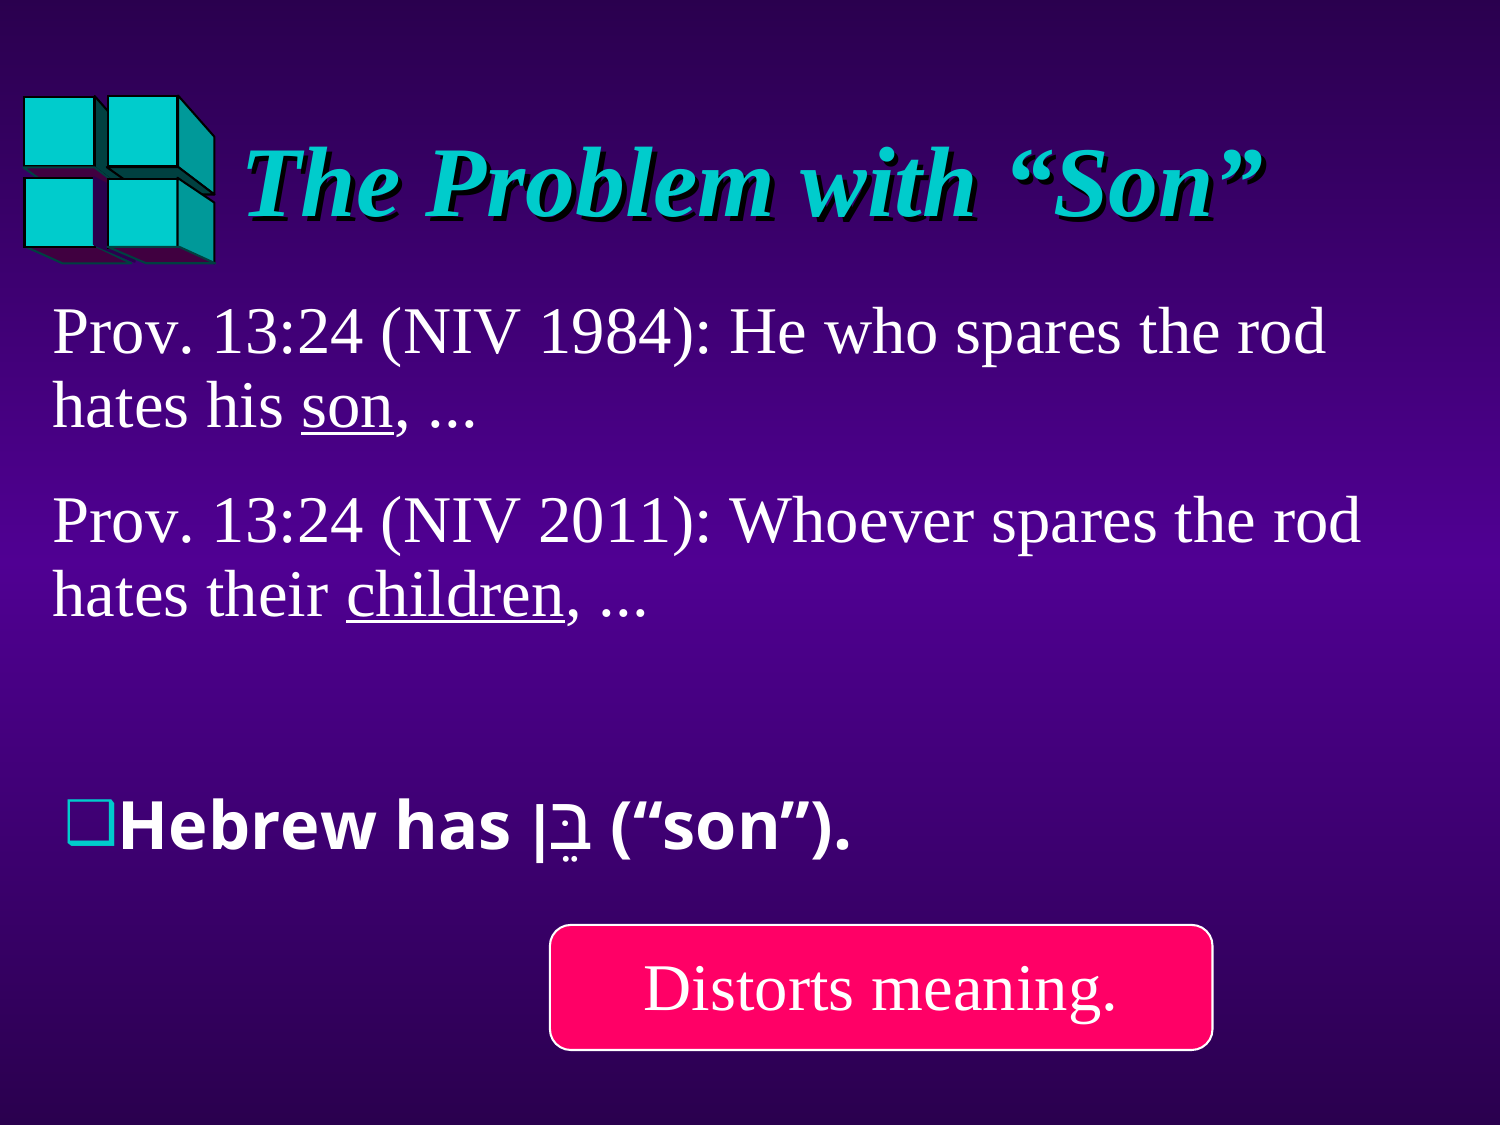

# The Problem with “Son”
Prov. 13:24 (NIV 1984): He who spares the rod hates his son, ...
Prov. 13:24 (NIV 2011): Whoever spares the rod hates their children, ...
Hebrew has בֵּן (“son”).
Distorts meaning.